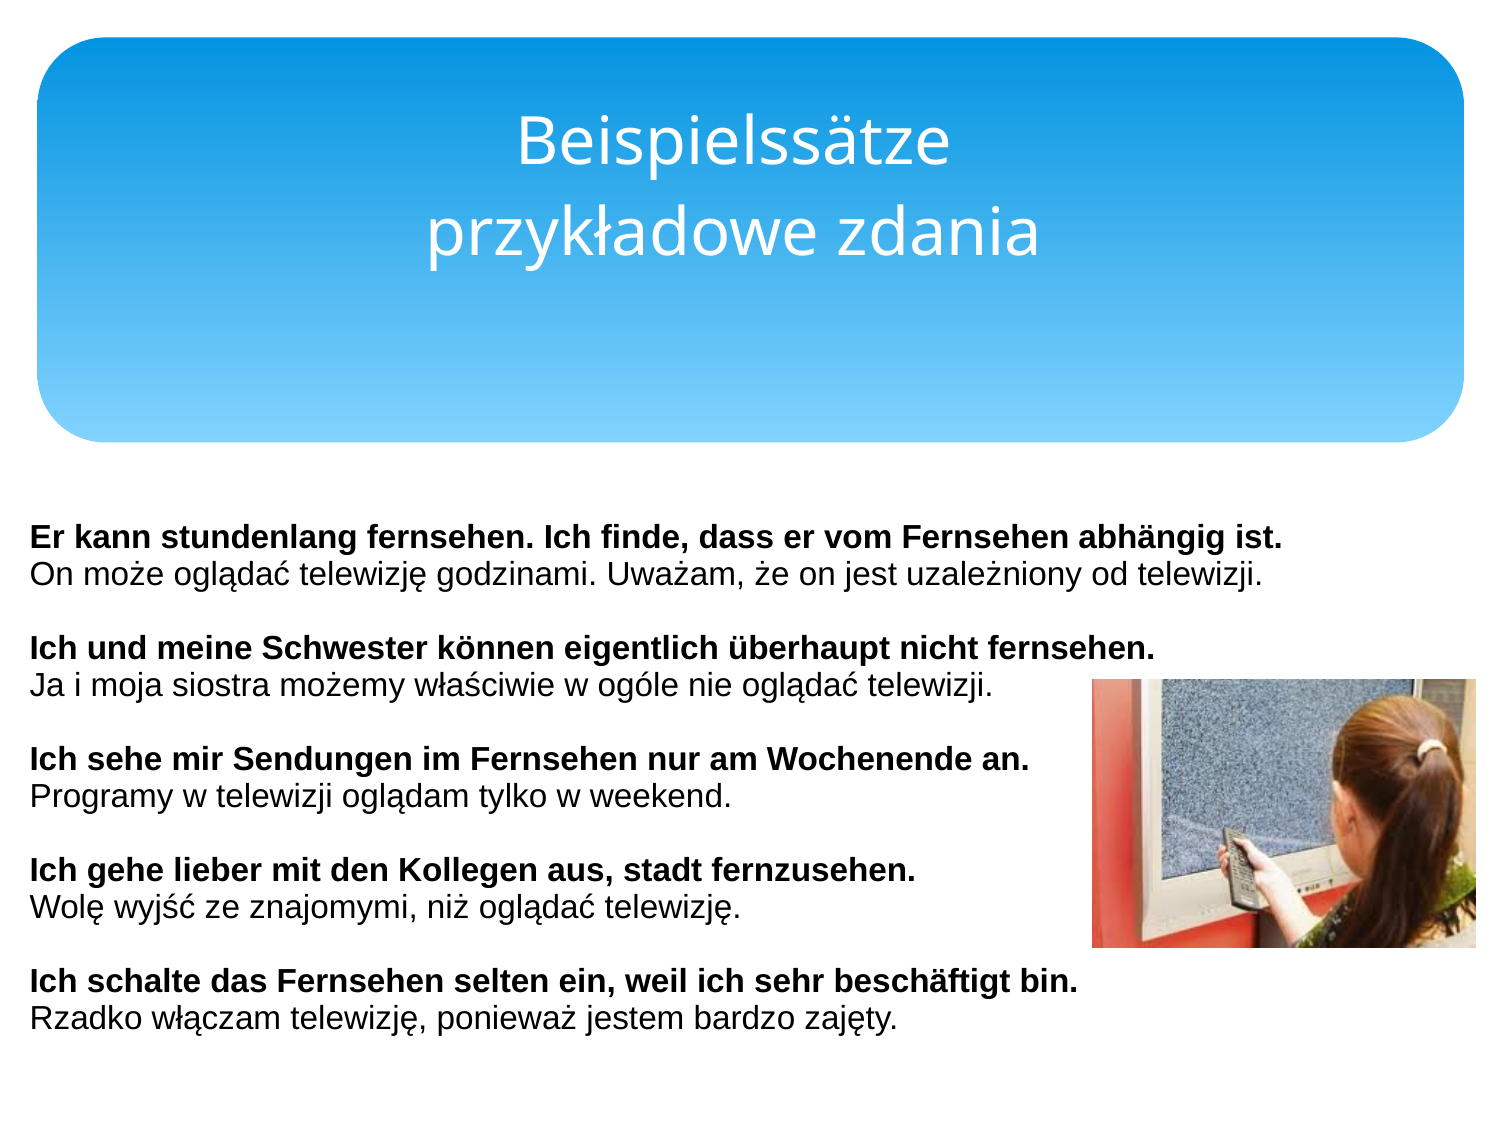

# Beispielssätze przykładowe zdania
Er kann stundenlang fernsehen. Ich finde, dass er vom Fernsehen abhängig ist.
On może oglądać telewizję godzinami. Uważam, że on jest uzależniony od telewizji.
Ich und meine Schwester können eigentlich überhaupt nicht fernsehen.
Ja i moja siostra możemy właściwie w ogóle nie oglądać telewizji.
Ich sehe mir Sendungen im Fernsehen nur am Wochenende an.
Programy w telewizji oglądam tylko w weekend.
Ich gehe lieber mit den Kollegen aus, stadt fernzusehen.
Wolę wyjść ze znajomymi, niż oglądać telewizję.
Ich schalte das Fernsehen selten ein, weil ich sehr beschäftigt bin.
Rzadko włączam telewizję, ponieważ jestem bardzo zajęty.